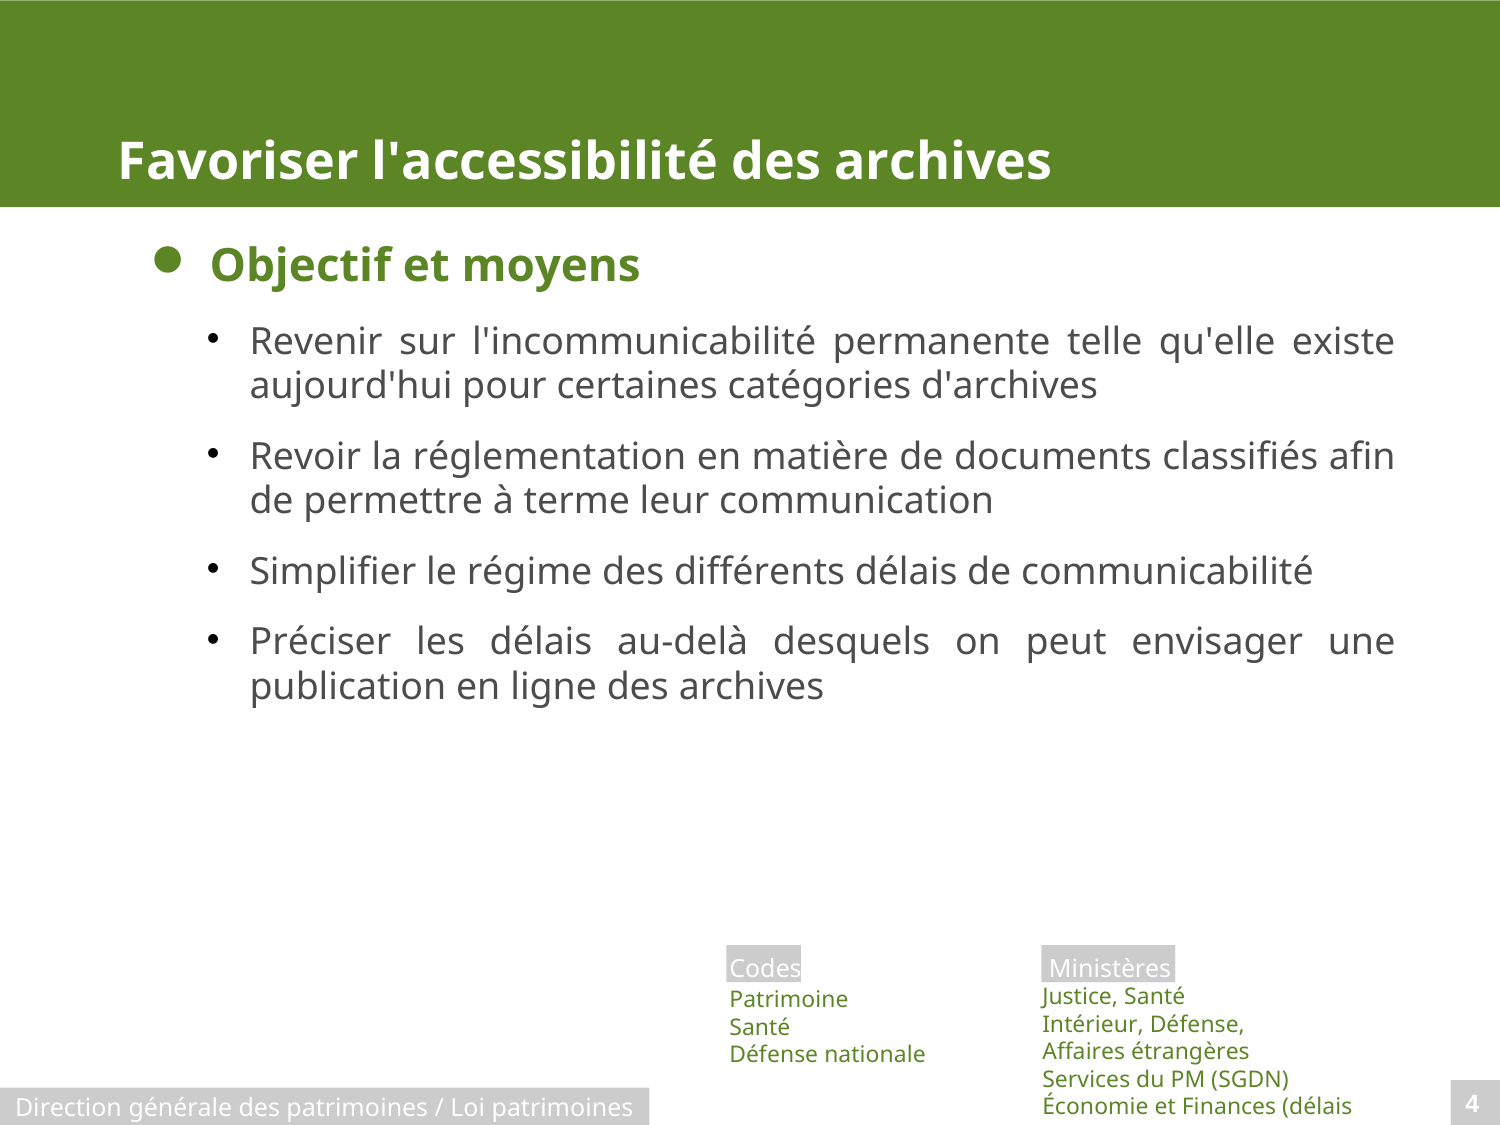

# Favoriser l'accessibilité des archives
Objectif et moyens
Revenir sur l'incommunicabilité permanente telle qu'elle existe aujourd'hui pour certaines catégories d'archives
Revoir la réglementation en matière de documents classifiés afin de permettre à terme leur communication
Simplifier le régime des différents délais de communicabilité
Préciser les délais au-delà desquels on peut envisager une publication en ligne des archives
Consultations
Codes
Ministères
Ministères
Justice, Santé
Intérieur, Défense,
Affaires étrangères
Services du PM (SGDN)
Économie et Finances (délais INSEE)
Patrimoine
Santé
Défense nationale
Codes